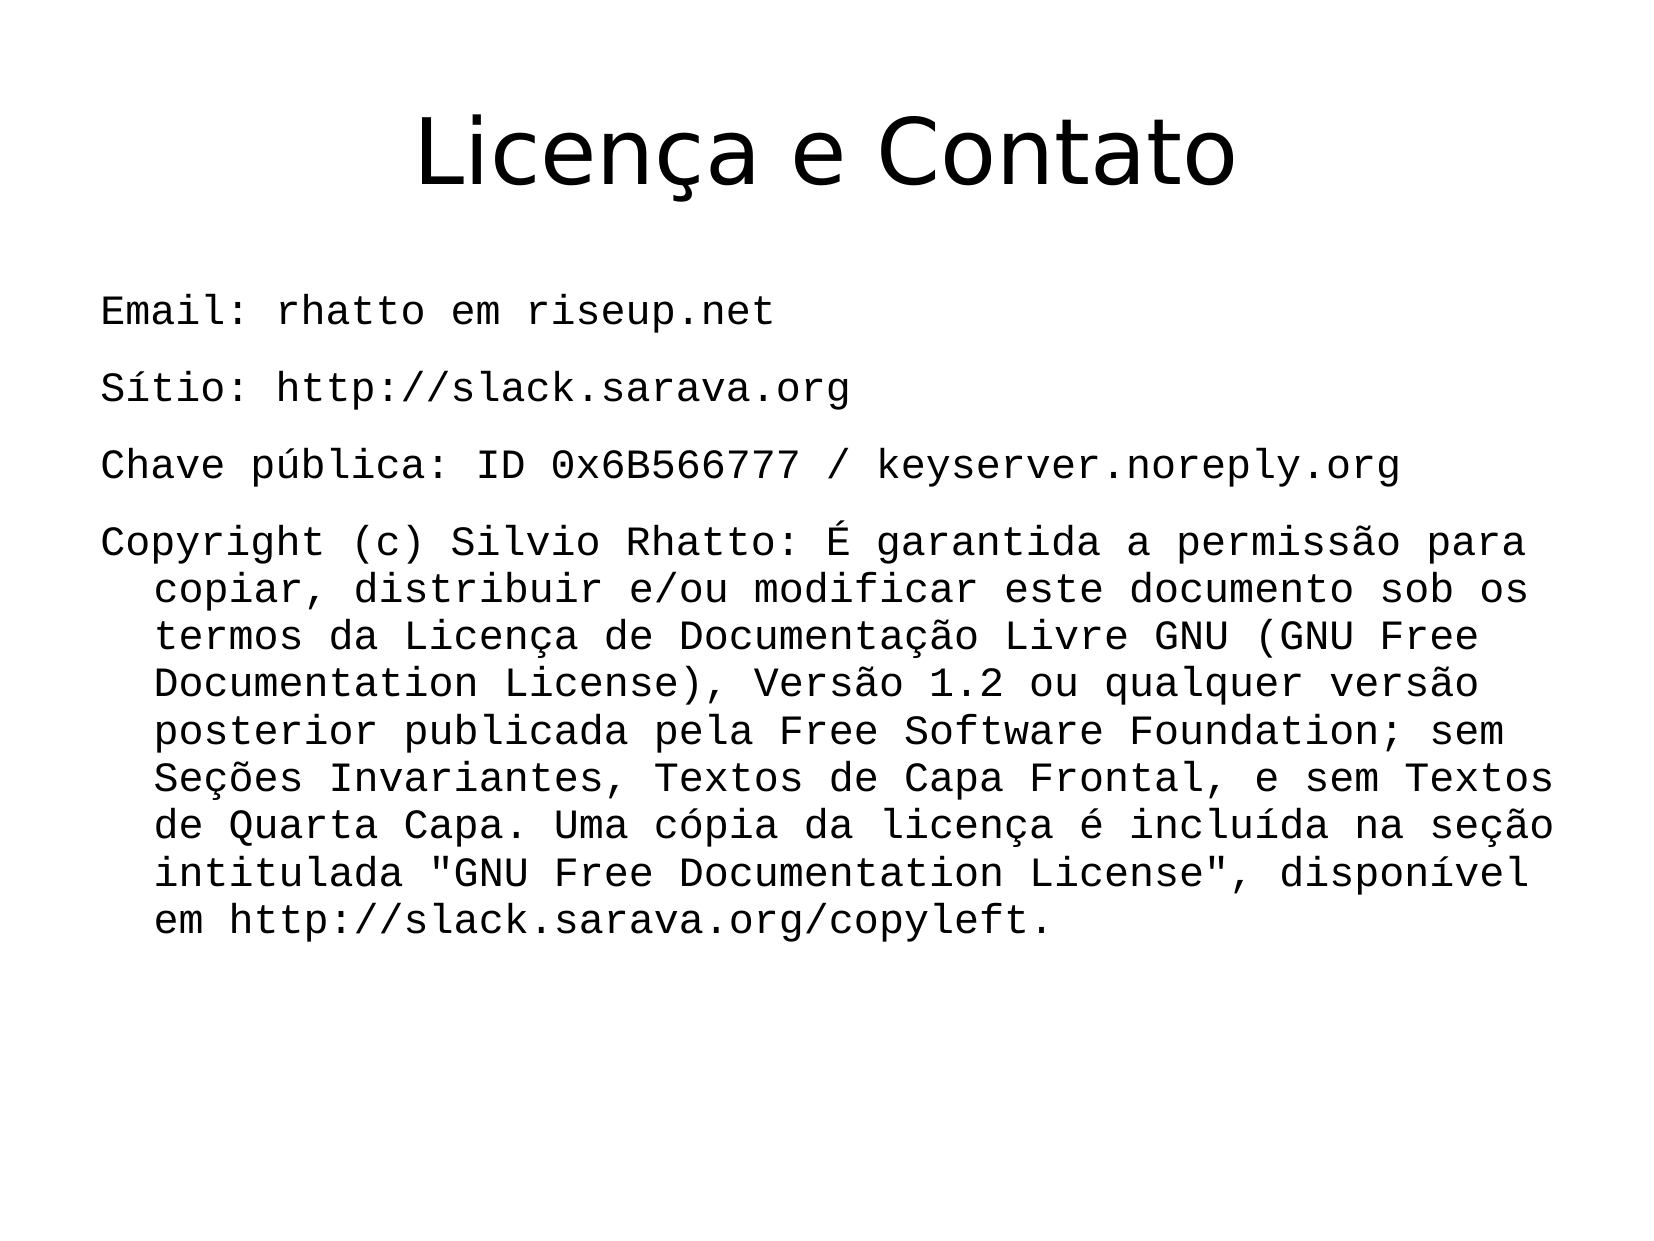

# Licença e Contato
Email: rhatto em riseup.net
Sítio: http://slack.sarava.org
Chave pública: ID 0x6B566777 / keyserver.noreply.org
Copyright (c) Silvio Rhatto: É garantida a permissão para copiar, distribuir e/ou modificar este documento sob os termos da Licença de Documentação Livre GNU (GNU Free Documentation License), Versão 1.2 ou qualquer versão posterior publicada pela Free Software Foundation; sem Seções Invariantes, Textos de Capa Frontal, e sem Textos de Quarta Capa. Uma cópia da licença é incluída na seção intitulada "GNU Free Documentation License", disponível em http://slack.sarava.org/copyleft.